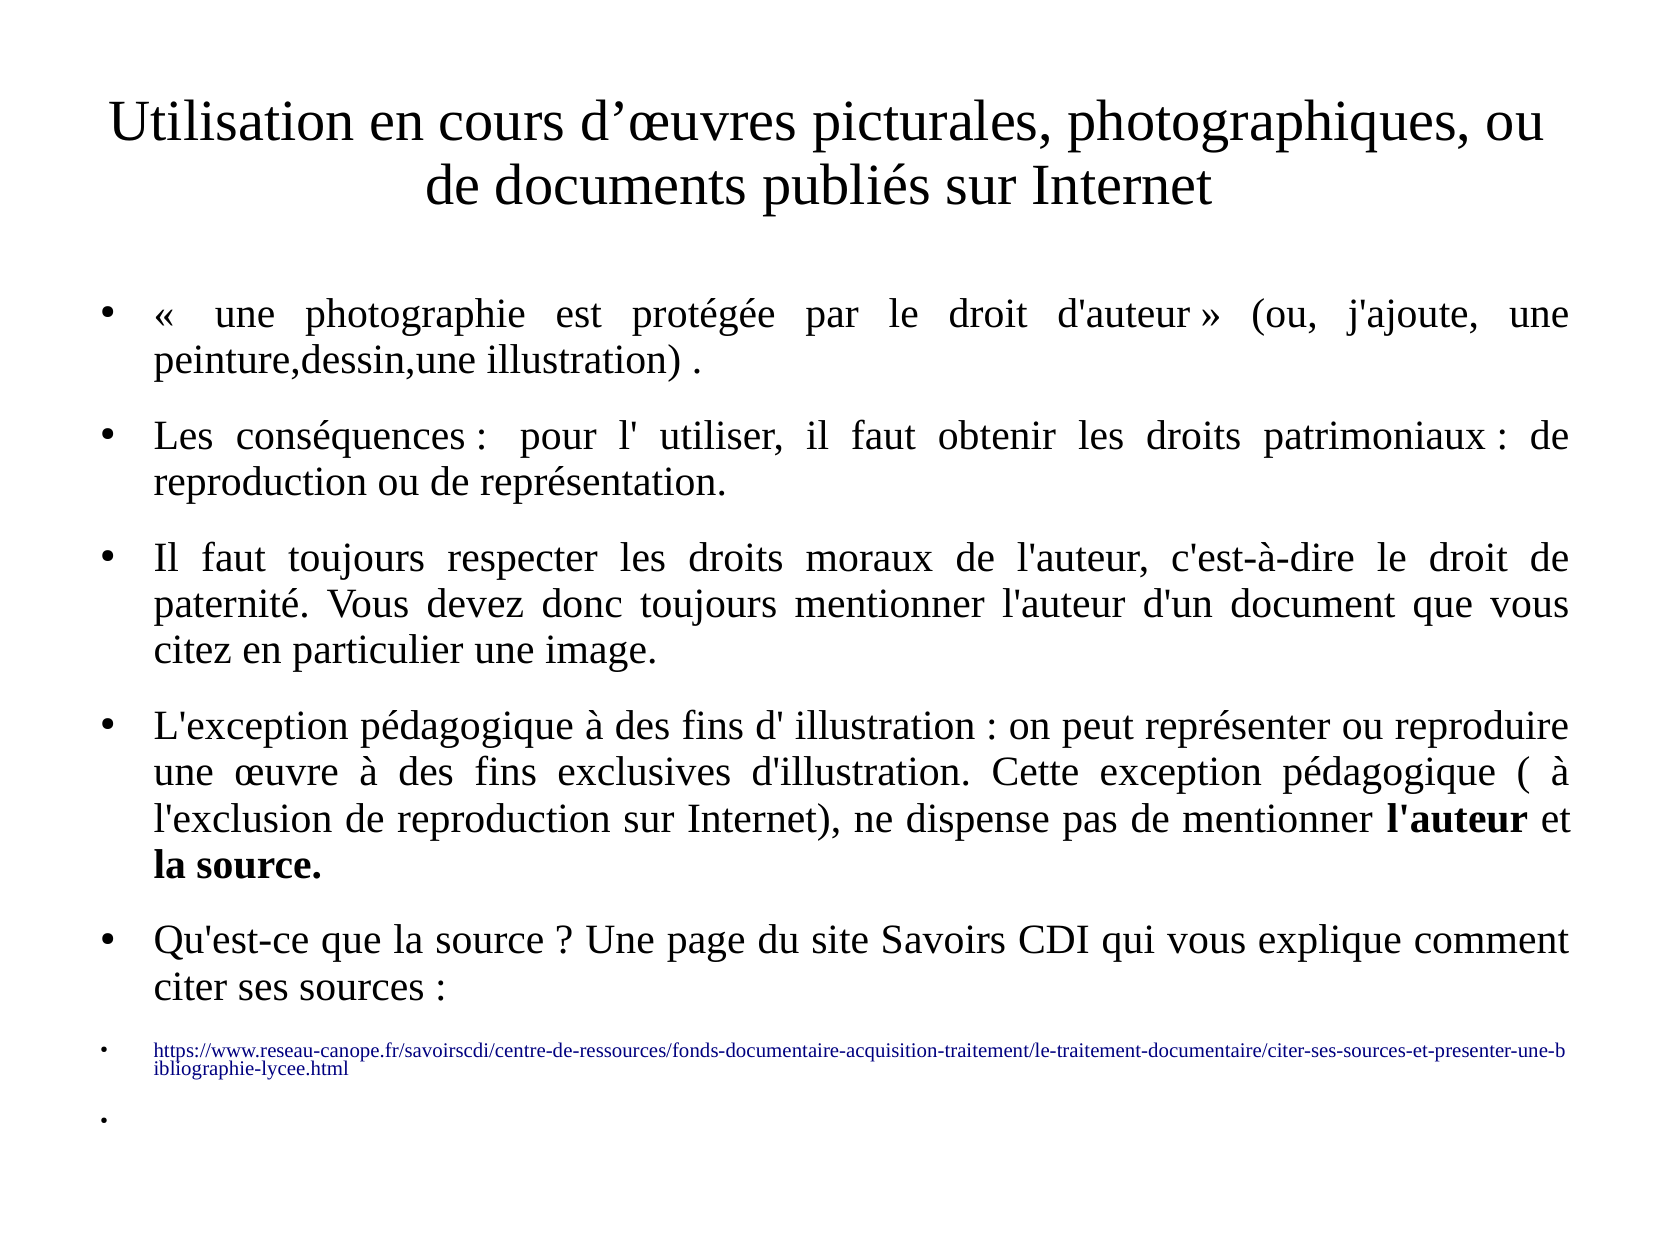

# Utilisation en cours d’œuvres picturales, photographiques, ou de documents publiés sur Internet
«  une photographie est protégée par le droit d'auteur » (ou, j'ajoute, une peinture,dessin,une illustration) .
Les conséquences :  pour l' utiliser, il faut obtenir les droits patrimoniaux : de reproduction ou de représentation.
Il faut toujours respecter les droits moraux de l'auteur, c'est-à-dire le droit de paternité. Vous devez donc toujours mentionner l'auteur d'un document que vous citez en particulier une image.
L'exception pédagogique à des fins d' illustration : on peut représenter ou reproduire une œuvre à des fins exclusives d'illustration. Cette exception pédagogique ( à l'exclusion de reproduction sur Internet), ne dispense pas de mentionner l'auteur et la source.
Qu'est-ce que la source ? Une page du site Savoirs CDI qui vous explique comment citer ses sources :
https://www.reseau-canope.fr/savoirscdi/centre-de-ressources/fonds-documentaire-acquisition-traitement/le-traitement-documentaire/citer-ses-sources-et-presenter-une-bibliographie-lycee.html